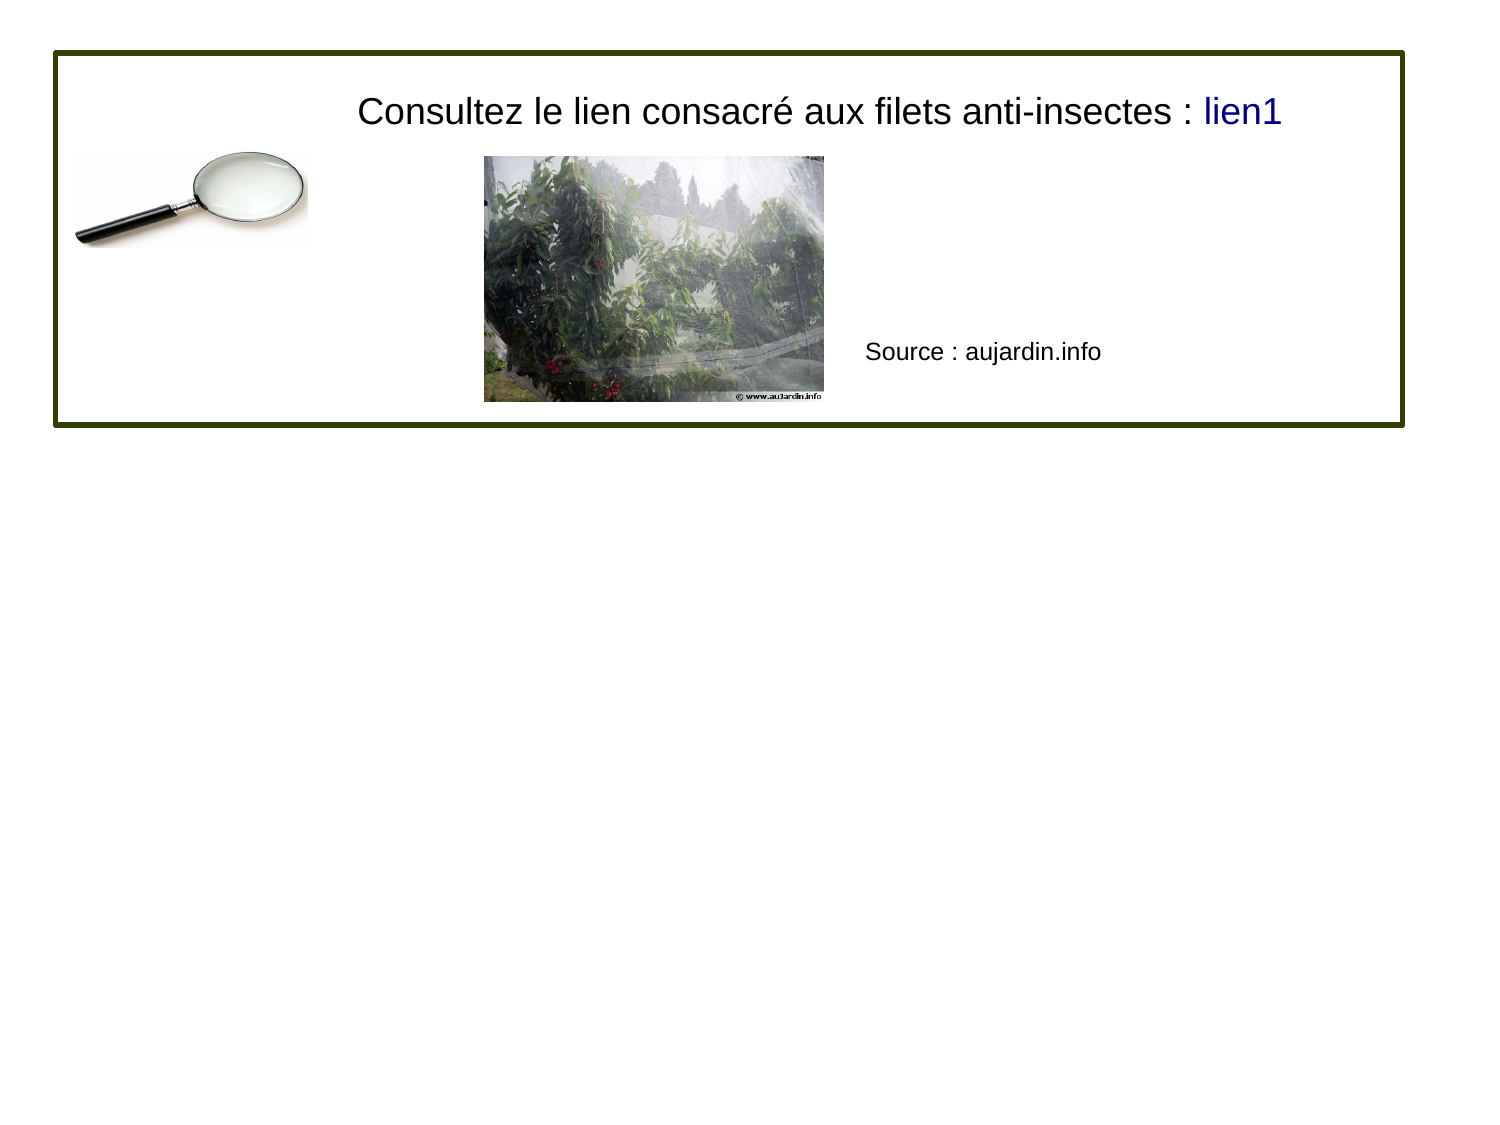

Consultez le lien consacré aux filets anti-insectes : lien1
Source : aujardin.info